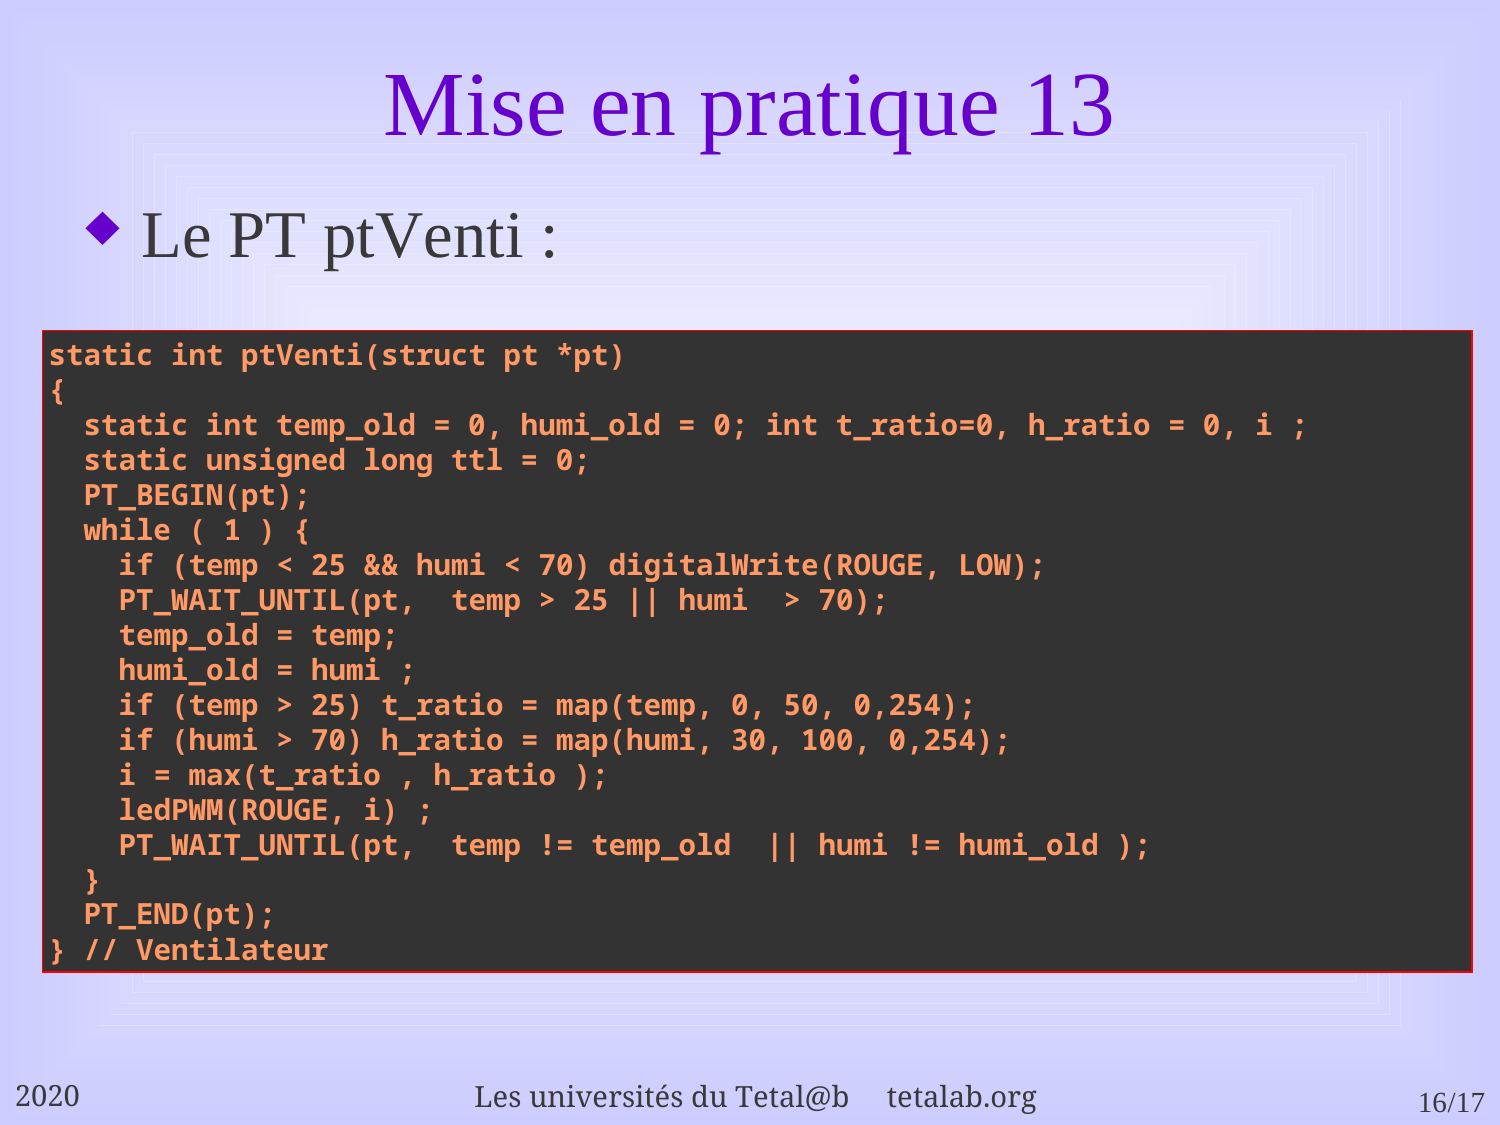

# Mise en pratique 13
Le PT ptVenti :
static int ptVenti(struct pt *pt)
{
 static int temp_old = 0, humi_old = 0; int t_ratio=0, h_ratio = 0, i ;
 static unsigned long ttl = 0;
 PT_BEGIN(pt);
 while ( 1 ) {
 if (temp < 25 && humi < 70) digitalWrite(ROUGE, LOW);
 PT_WAIT_UNTIL(pt, temp > 25 || humi > 70);
 temp_old = temp;
 humi_old = humi ;
 if (temp > 25) t_ratio = map(temp, 0, 50, 0,254);
 if (humi > 70) h_ratio = map(humi, 30, 100, 0,254);
 i = max(t_ratio , h_ratio );
 ledPWM(ROUGE, i) ;
 PT_WAIT_UNTIL(pt, temp != temp_old || humi != humi_old );
 }
 PT_END(pt);
} // Ventilateur
2020
Les universités du Tetal@b tetalab.org
16